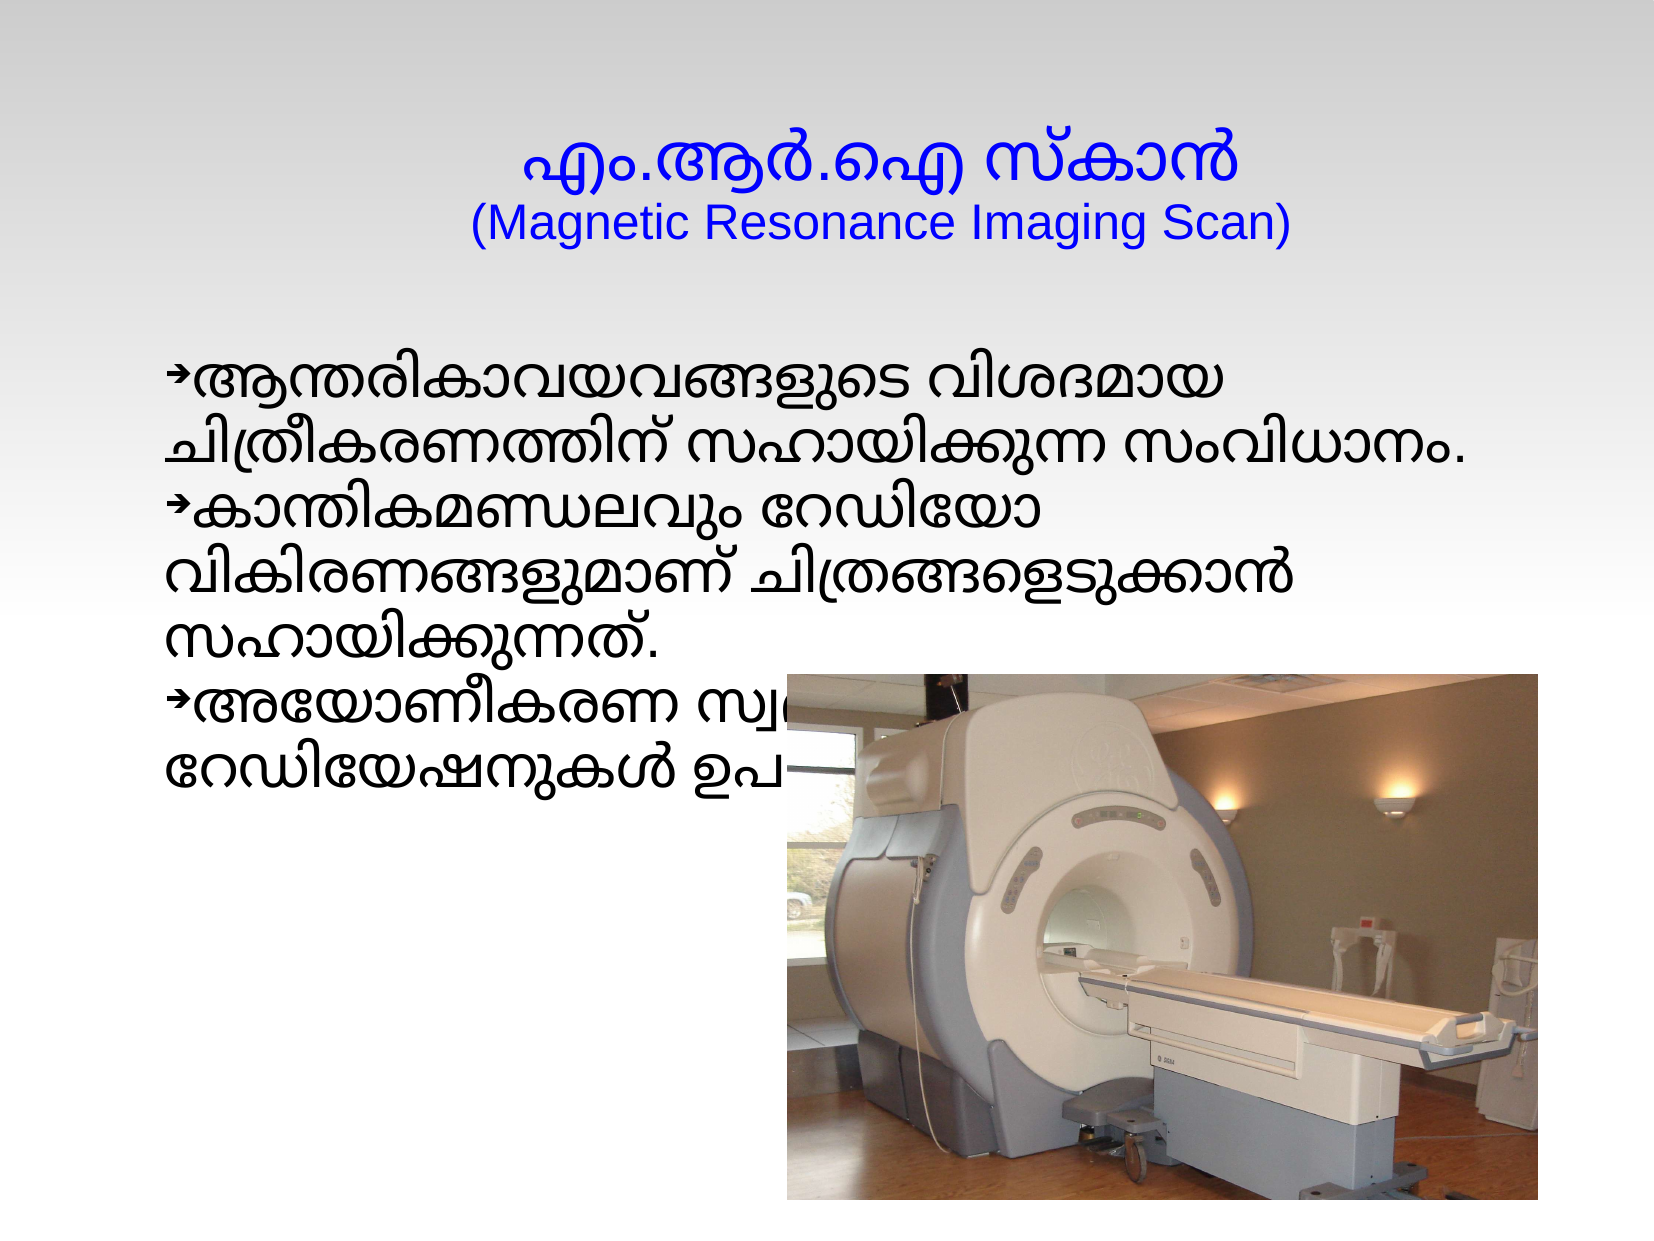

എം.ആര്‍.ഐ സ്കാന്‍
(Magnetic Resonance Imaging Scan)
ആന്തരികാവയവങ്ങളുടെ വിശദമായ ചിത്രീകരണത്തിന് സഹായിക്കുന്ന സംവിധാനം.
കാന്തികമണ്ഡലവും റേഡിയോ വികിരണങ്ങളുമാണ് ചിത്രങ്ങളെടുക്കാന്‍ സഹായിക്കുന്നത്.
അയോണീകരണ സ്വഭാവമുള്ള റേഡിയേഷനുകള്‍ ഉപയോഗിക്കുന്നില്ല.